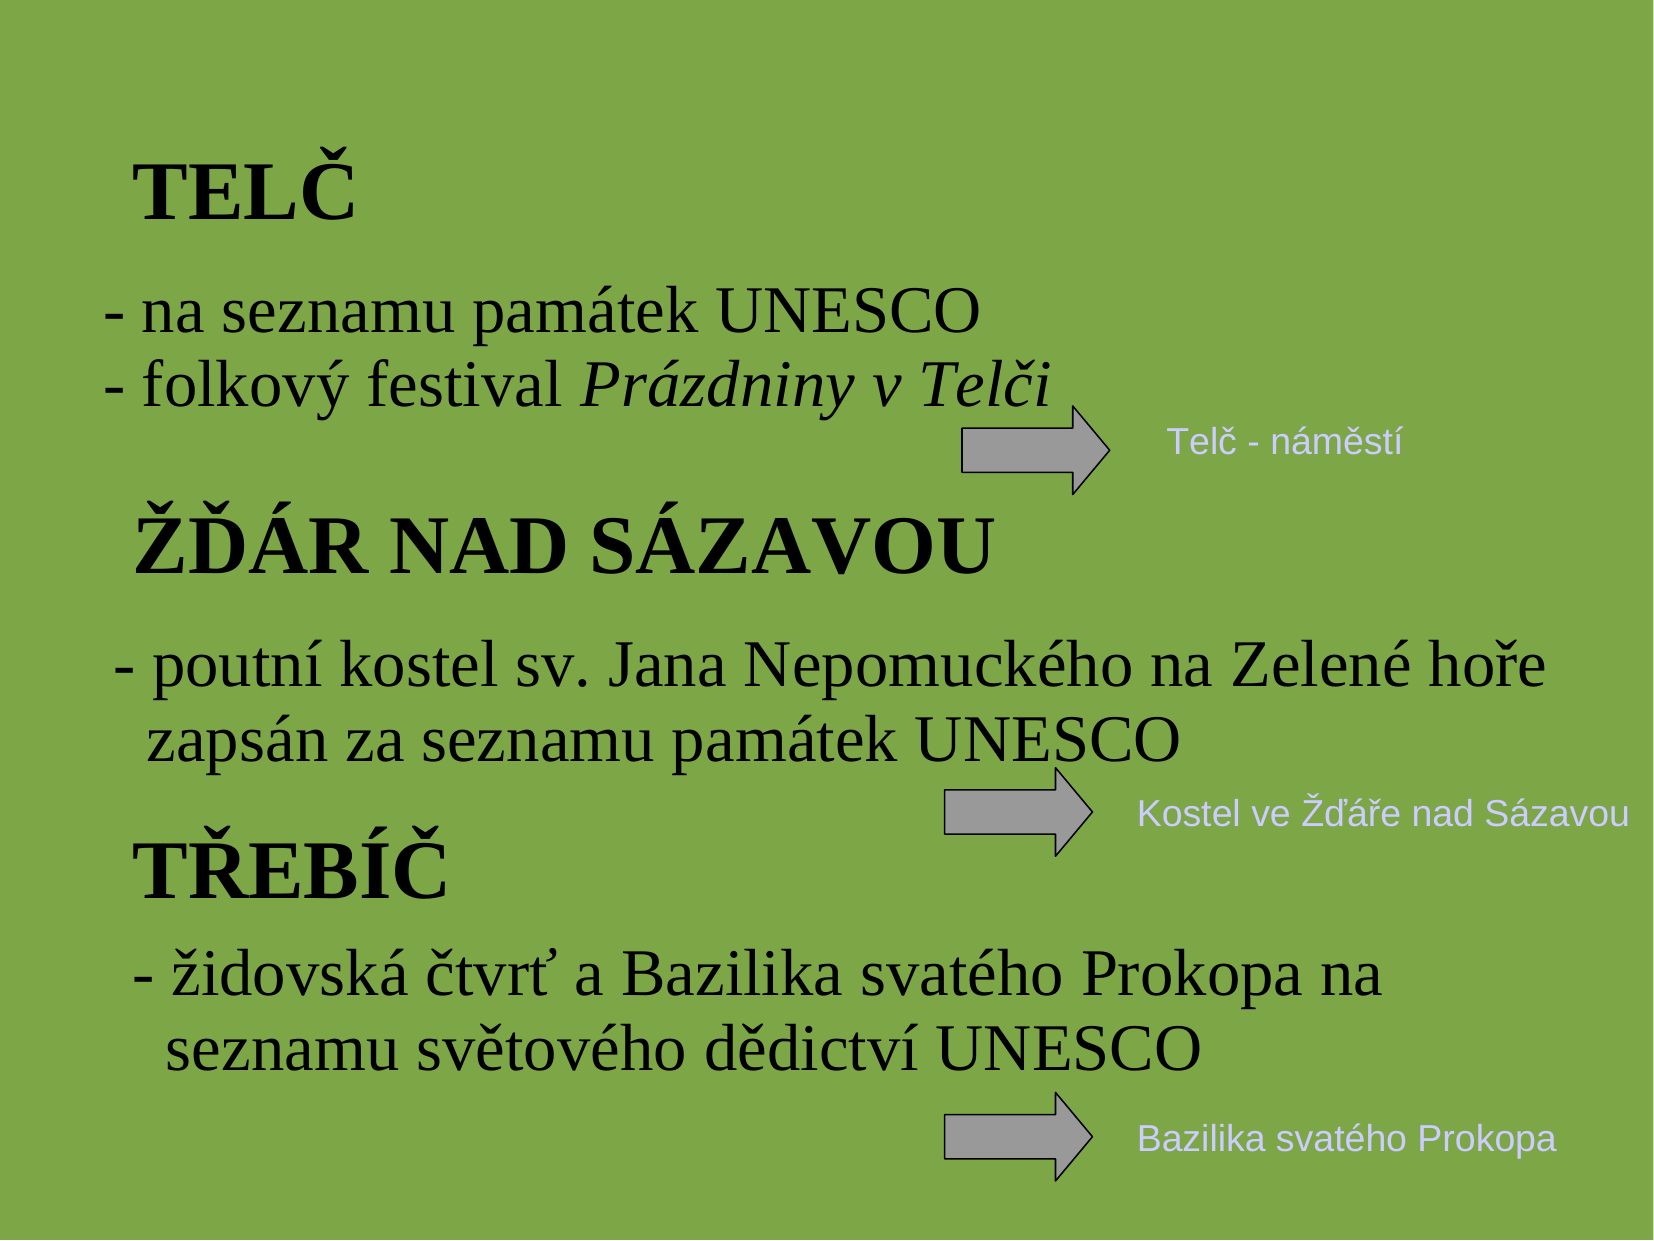

TELČ
- na seznamu památek UNESCO
- folkový festival Prázdniny v Telči
Telč - náměstí
ŽĎÁR NAD SÁZAVOU
- poutní kostel sv. Jana Nepomuckého na Zelené hoře
 zapsán za seznamu památek UNESCO
Kostel ve Žďáře nad Sázavou
TŘEBÍČ
- židovská čtvrť a Bazilika svatého Prokopa na
 seznamu světového dědictví UNESCO
Bazilika svatého Prokopa